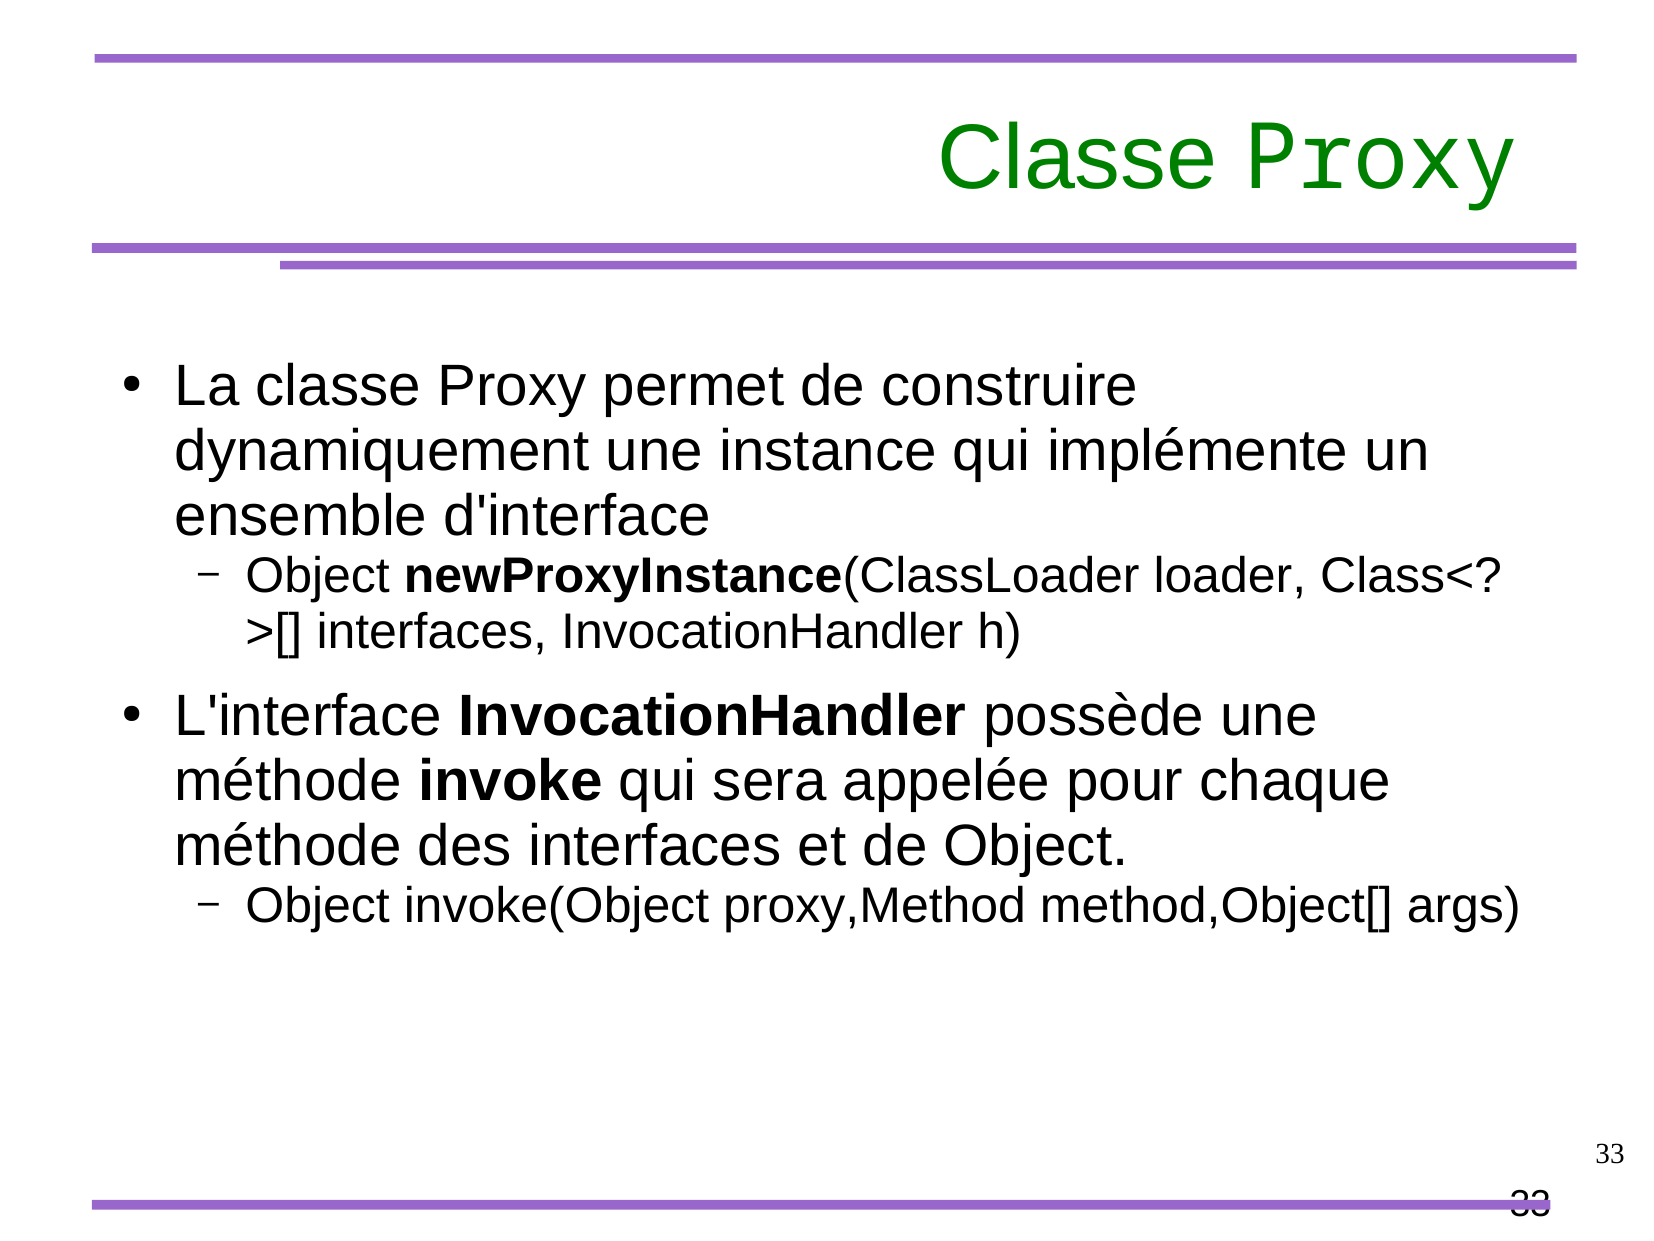

# Classe Proxy
La classe Proxy permet de construire dynamiquement une instance qui implémente un ensemble d'interface
Object newProxyInstance(ClassLoader loader, Class<?>[] interfaces, InvocationHandler h)
L'interface InvocationHandler possède une méthode invoke qui sera appelée pour chaque méthode des interfaces et de Object.
Object invoke(Object proxy,Method method,Object[] args)